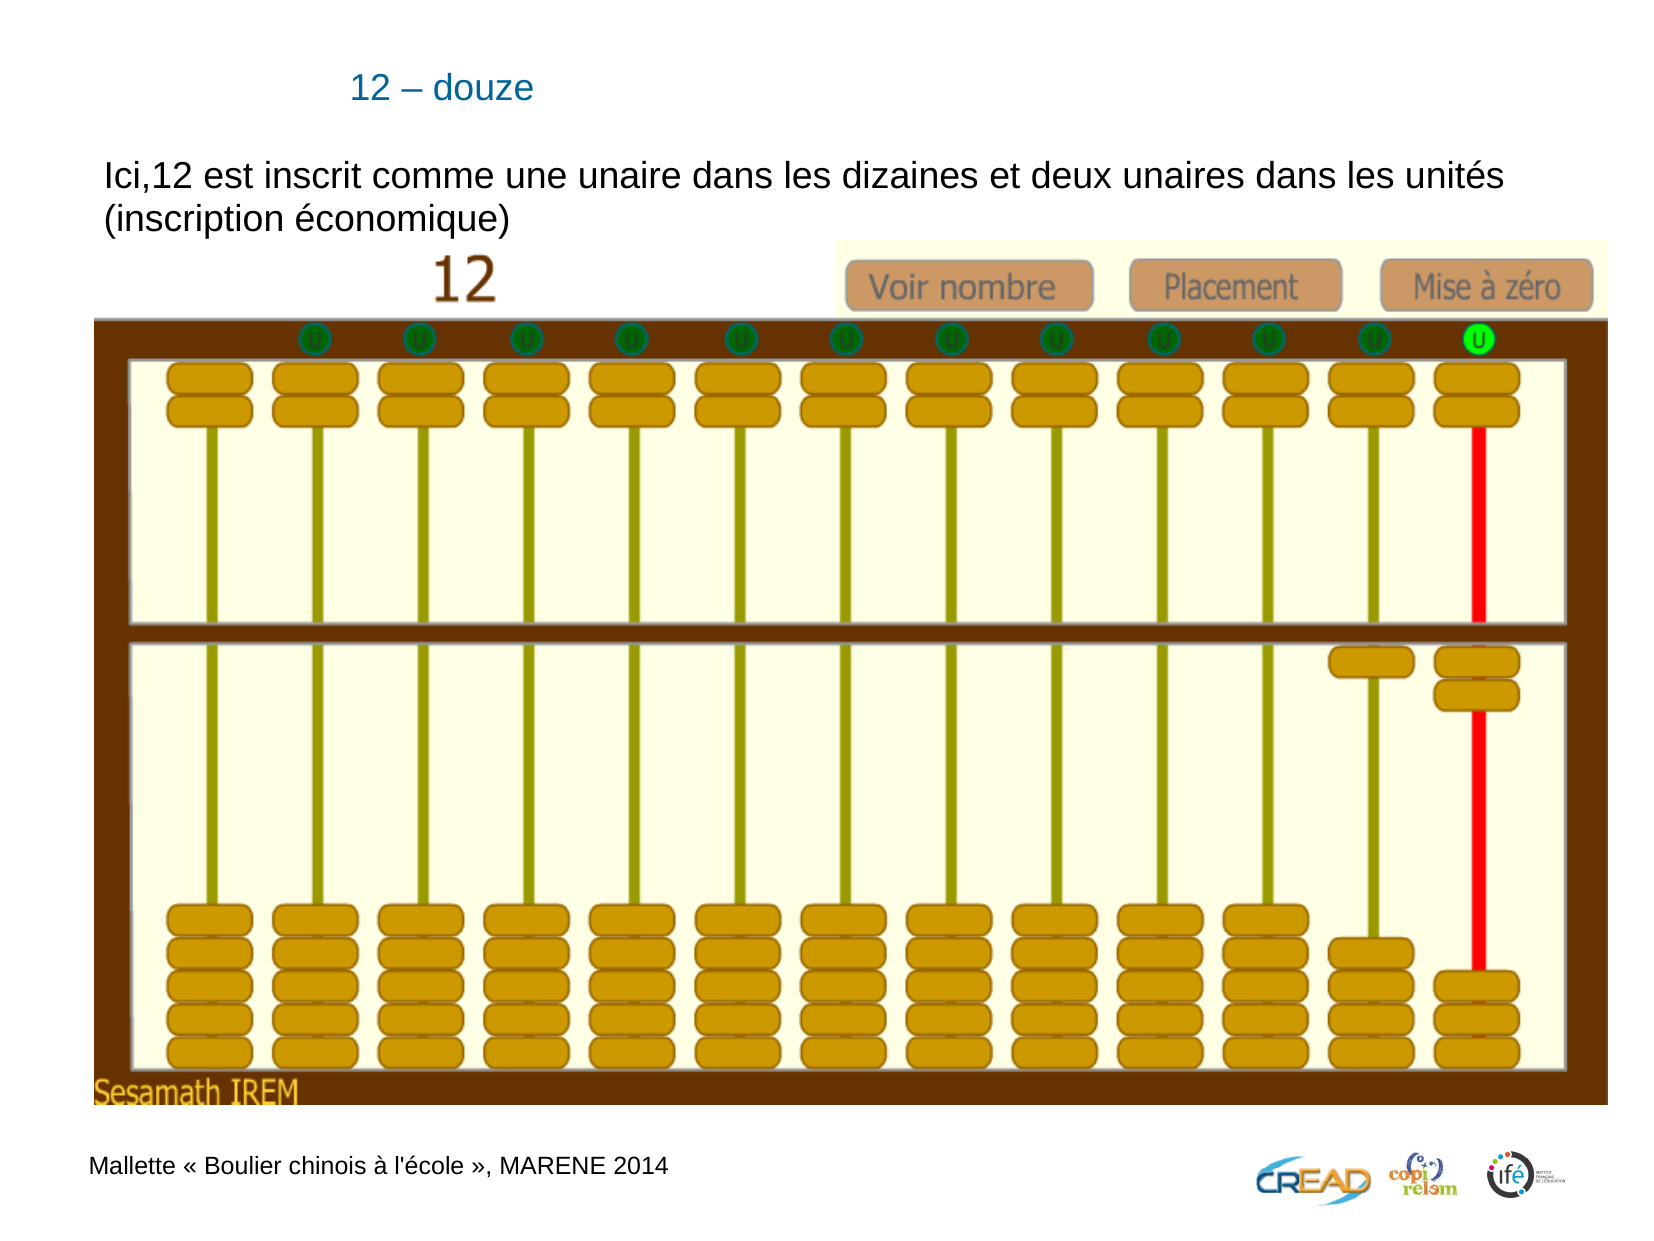

12 – douze
Ici,12 est inscrit comme une unaire dans les dizaines et deux unaires dans les unités
(inscription économique)